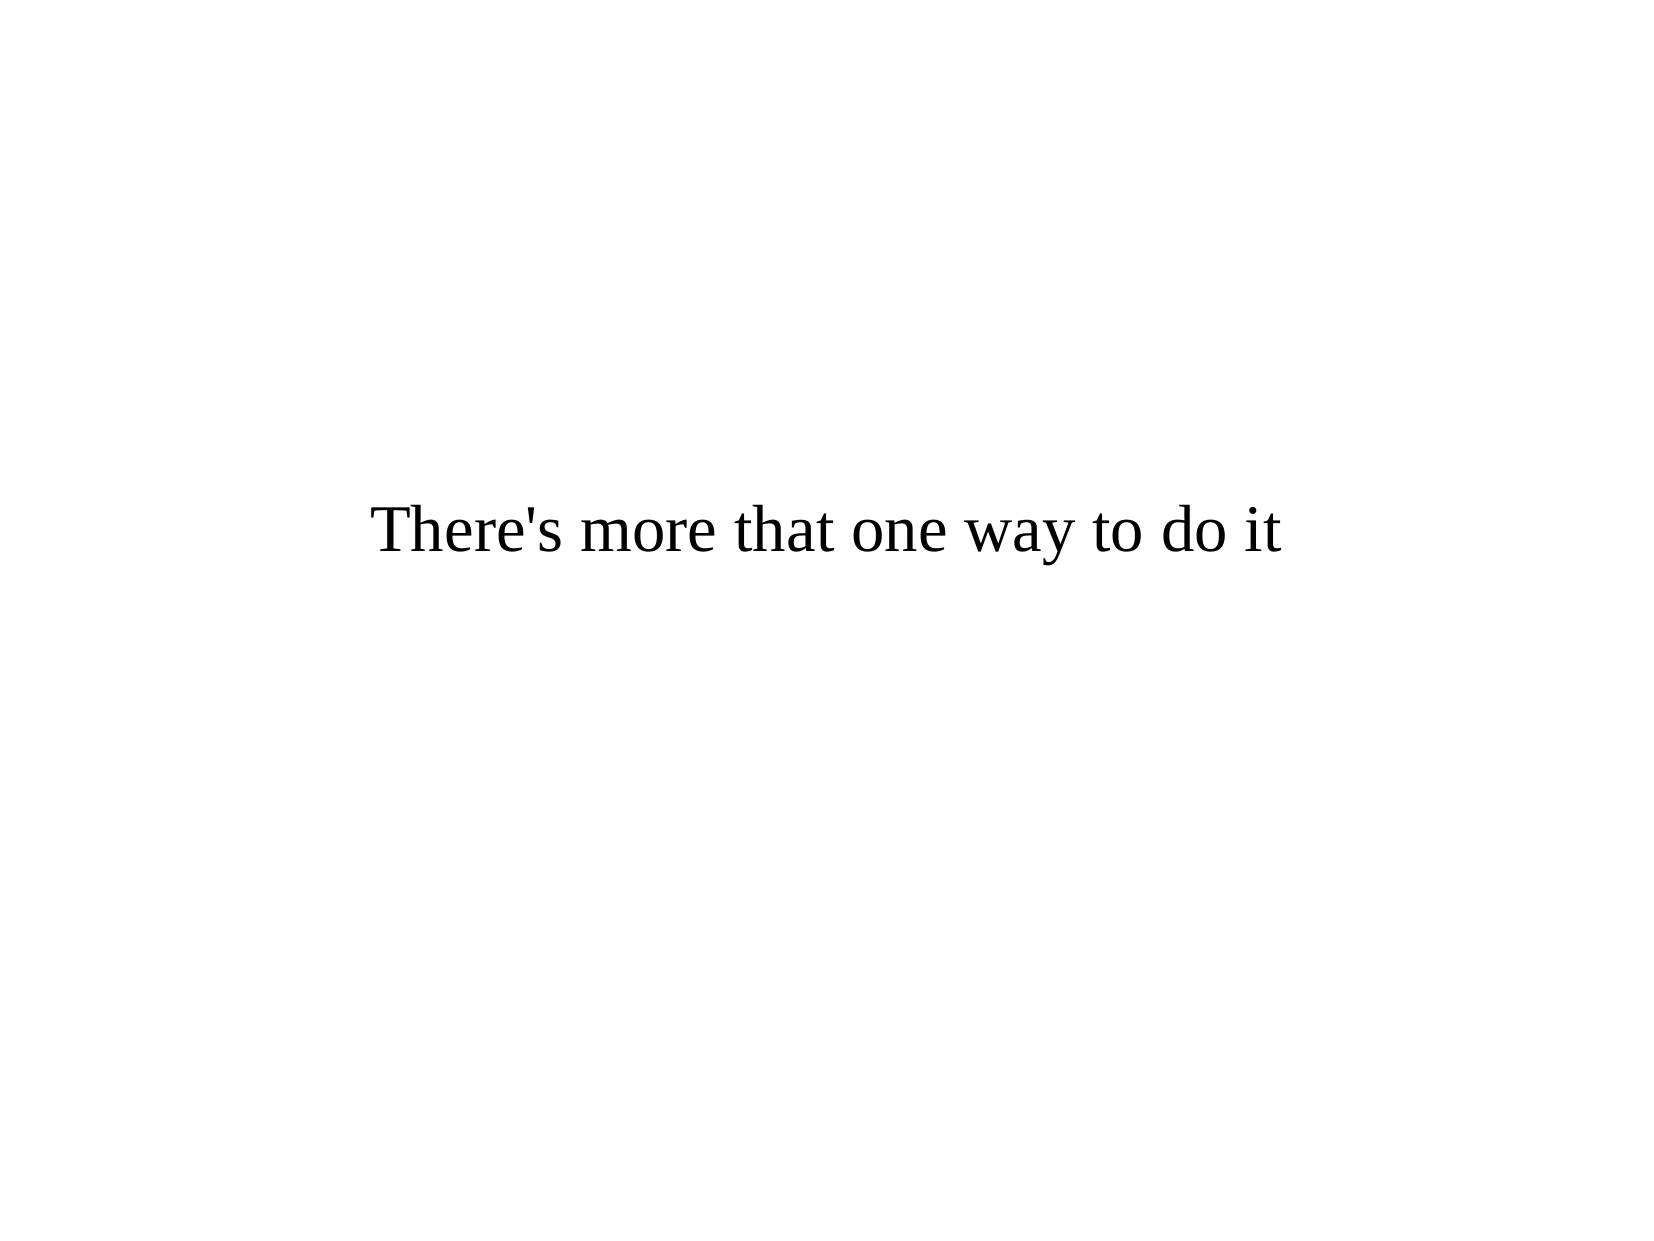

# There's more that one way to do it